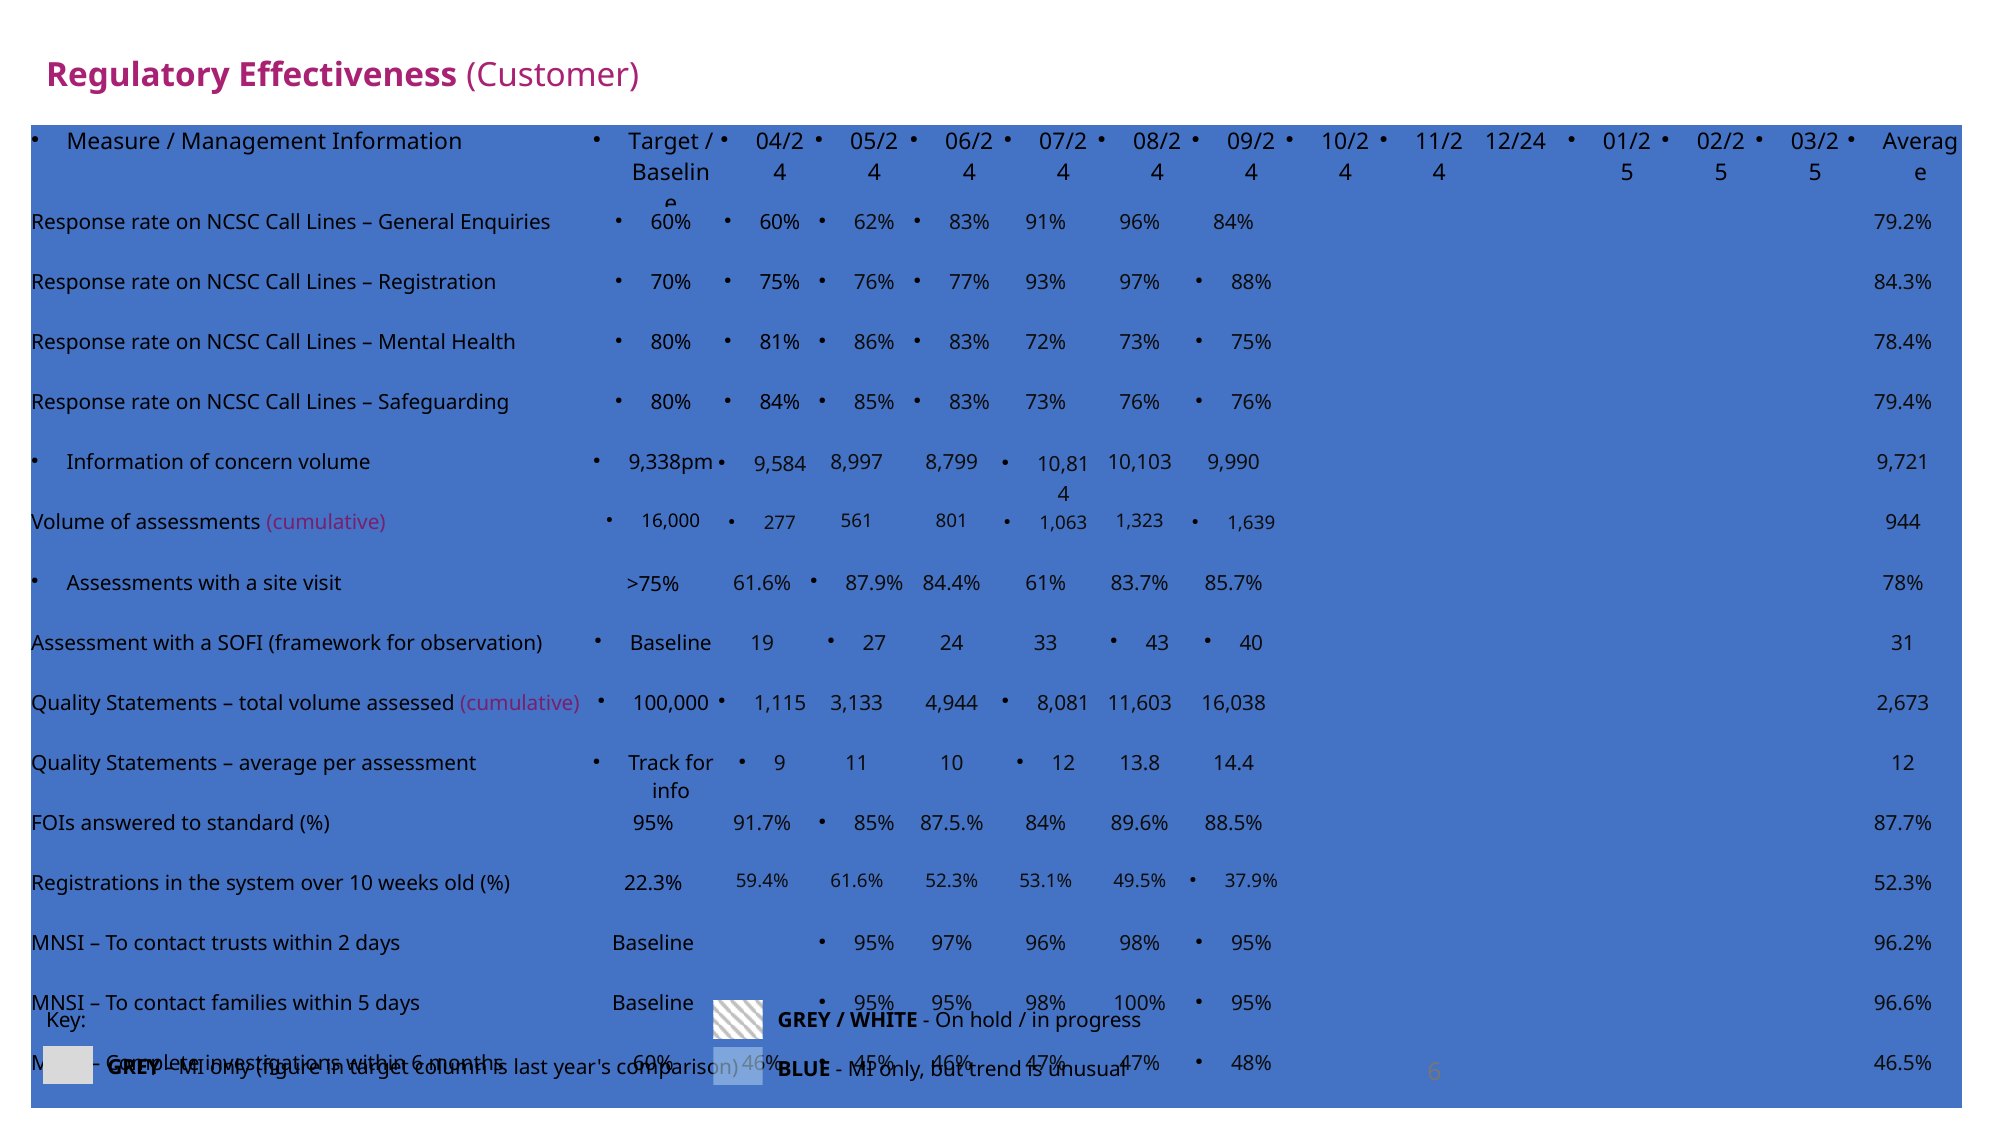

# Regulatory Effectiveness (Customer)
| Measure / Management Information | Target / Baseline | 04/24 | 05/24 | 06/24 | 07/24 | 08/24 | 09/24 | 10/24 | 11/24 | 12/24 | 01/25 | 02/25 | 03/25 | Average |
| --- | --- | --- | --- | --- | --- | --- | --- | --- | --- | --- | --- | --- | --- | --- |
| Response rate on NCSC Call Lines – General Enquiries | 60% | 60% | 62% | 83% | 91% | 96% | 84% | | | | | | | 79.2% |
| Response rate on NCSC Call Lines – Registration | 70% | 75% | 76% | 77% | 93% | 97% | 88% | | | | | | | 84.3% |
| Response rate on NCSC Call Lines – Mental Health | 80% | 81% | 86% | 83% | 72% | 73% | 75% | | | | | | | 78.4% |
| Response rate on NCSC Call Lines – Safeguarding | 80% | 84% | 85% | 83% | 73% | 76% | 76% | | | | | | | 79.4% |
| Information of concern volume | 9,338pm | 9,584 | 8,997 | 8,799 | 10,814 | 10,103 | 9,990 | | | | | | | 9,721 |
| Volume of assessments (cumulative) | 16,000 | 277 | 561 | 801 | 1,063 | 1,323 | 1,639 | | | | | | | 944 |
| Assessments with a site visit | >75% | 61.6% | 87.9% | 84.4% | 61% | 83.7% | 85.7% | | | | | | | 78% |
| Assessment with a SOFI (framework for observation) | Baseline | 19 | 27 | 24 | 33 | 43 | 40 | | | | | | | 31 |
| Quality Statements – total volume assessed (cumulative) | 100,000 | 1,115 | 3,133 | 4,944 | 8,081 | 11,603 | 16,038 | | | | | | | 2,673 |
| Quality Statements – average per assessment | Track for info | 9 | 11 | 10 | 12 | 13.8 | 14.4 | | | | | | | 12 |
| FOIs answered to standard (%) | 95% | 91.7% | 85% | 87.5.% | 84% | 89.6% | 88.5% | | | | | | | 87.7% |
| Registrations in the system over 10 weeks old (%) | 22.3% | 59.4% | 61.6% | 52.3% | 53.1% | 49.5% | 37.9% | | | | | | | 52.3% |
| MNSI – To contact trusts within 2 days | Baseline | | 95% | 97% | 96% | 98% | 95% | | | | | | | 96.2% |
| MNSI – To contact families within 5 days | Baseline | | 95% | 95% | 98% | 100% | 95% | | | | | | | 96.6% |
| MNSI – Complete investigations within 6 months | 60% | 46% | 45% | 46% | 47% | 47% | 48% | | | | | | | 46.5% |
Key:
GREY / WHITE - On hold / in progress
GREY - MI only (figure in target column is last year's comparison)
BLUE - MI only, but trend is unusual